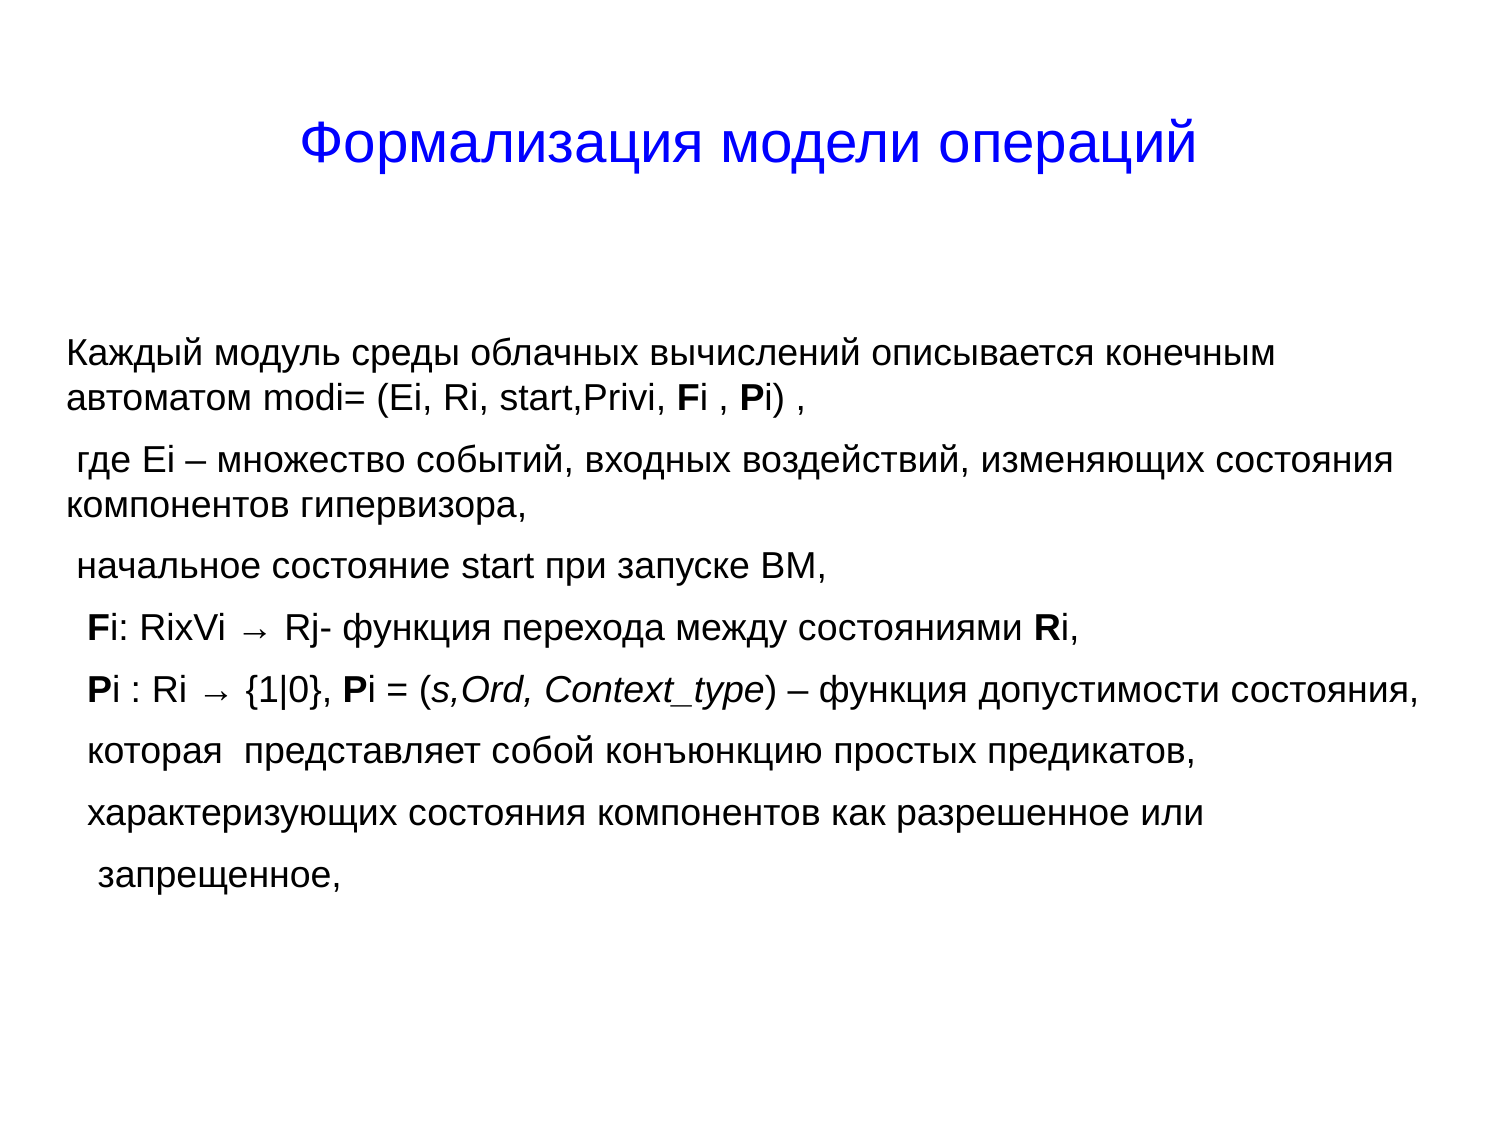

# Формализация модели операций
 Каждый модуль среды облачных вычислений описывается конечным автоматом modi= (Ei, Ri, start,Privi, Fi , Pi) ,
 где Ei – множество событий, входных воздействий, изменяющих состояния компонентов гипервизора,
 начальное состояние start при запуске ВМ,
 Fi: RixVi → Rj- функция перехода между состояниями Ri,
 Pi : Ri → {1|0}, Pi = (s,Ord, Context_type) – функция допустимости состояния,
 которая представляет собой конъюнкцию простых предикатов,
 характеризующих состояния компонентов как разрешенное или
 запрещенное,